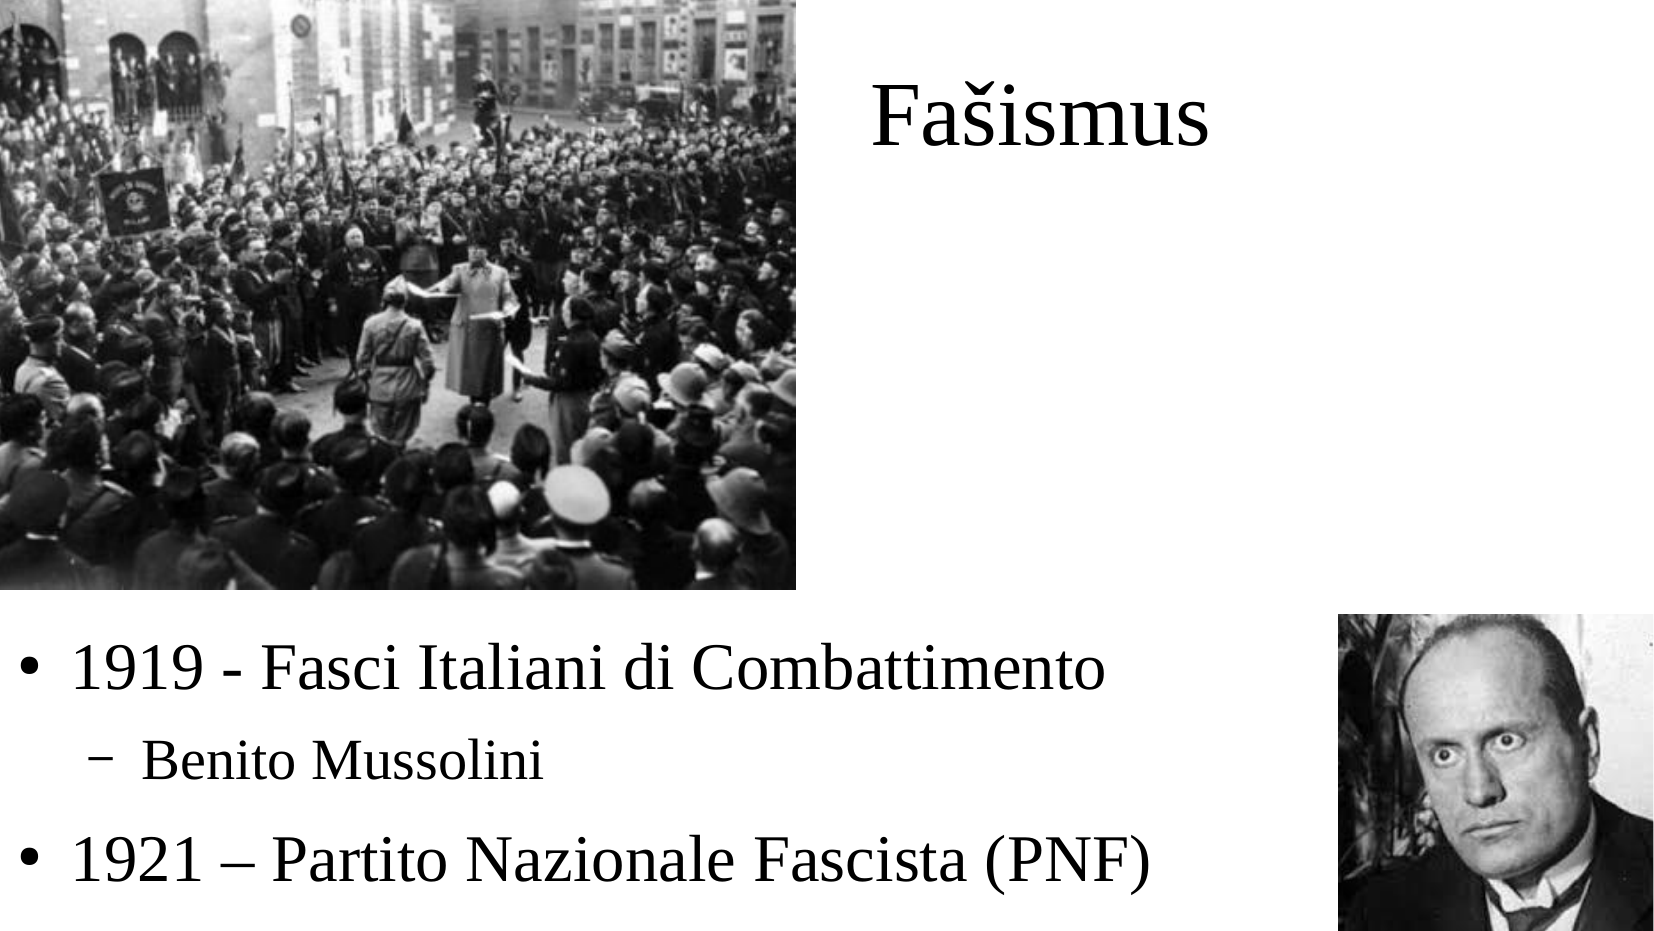

# Fašismus
1919 - Fasci Italiani di Combattimento
Benito Mussolini
1921 – Partito Nazionale Fascista (PNF)